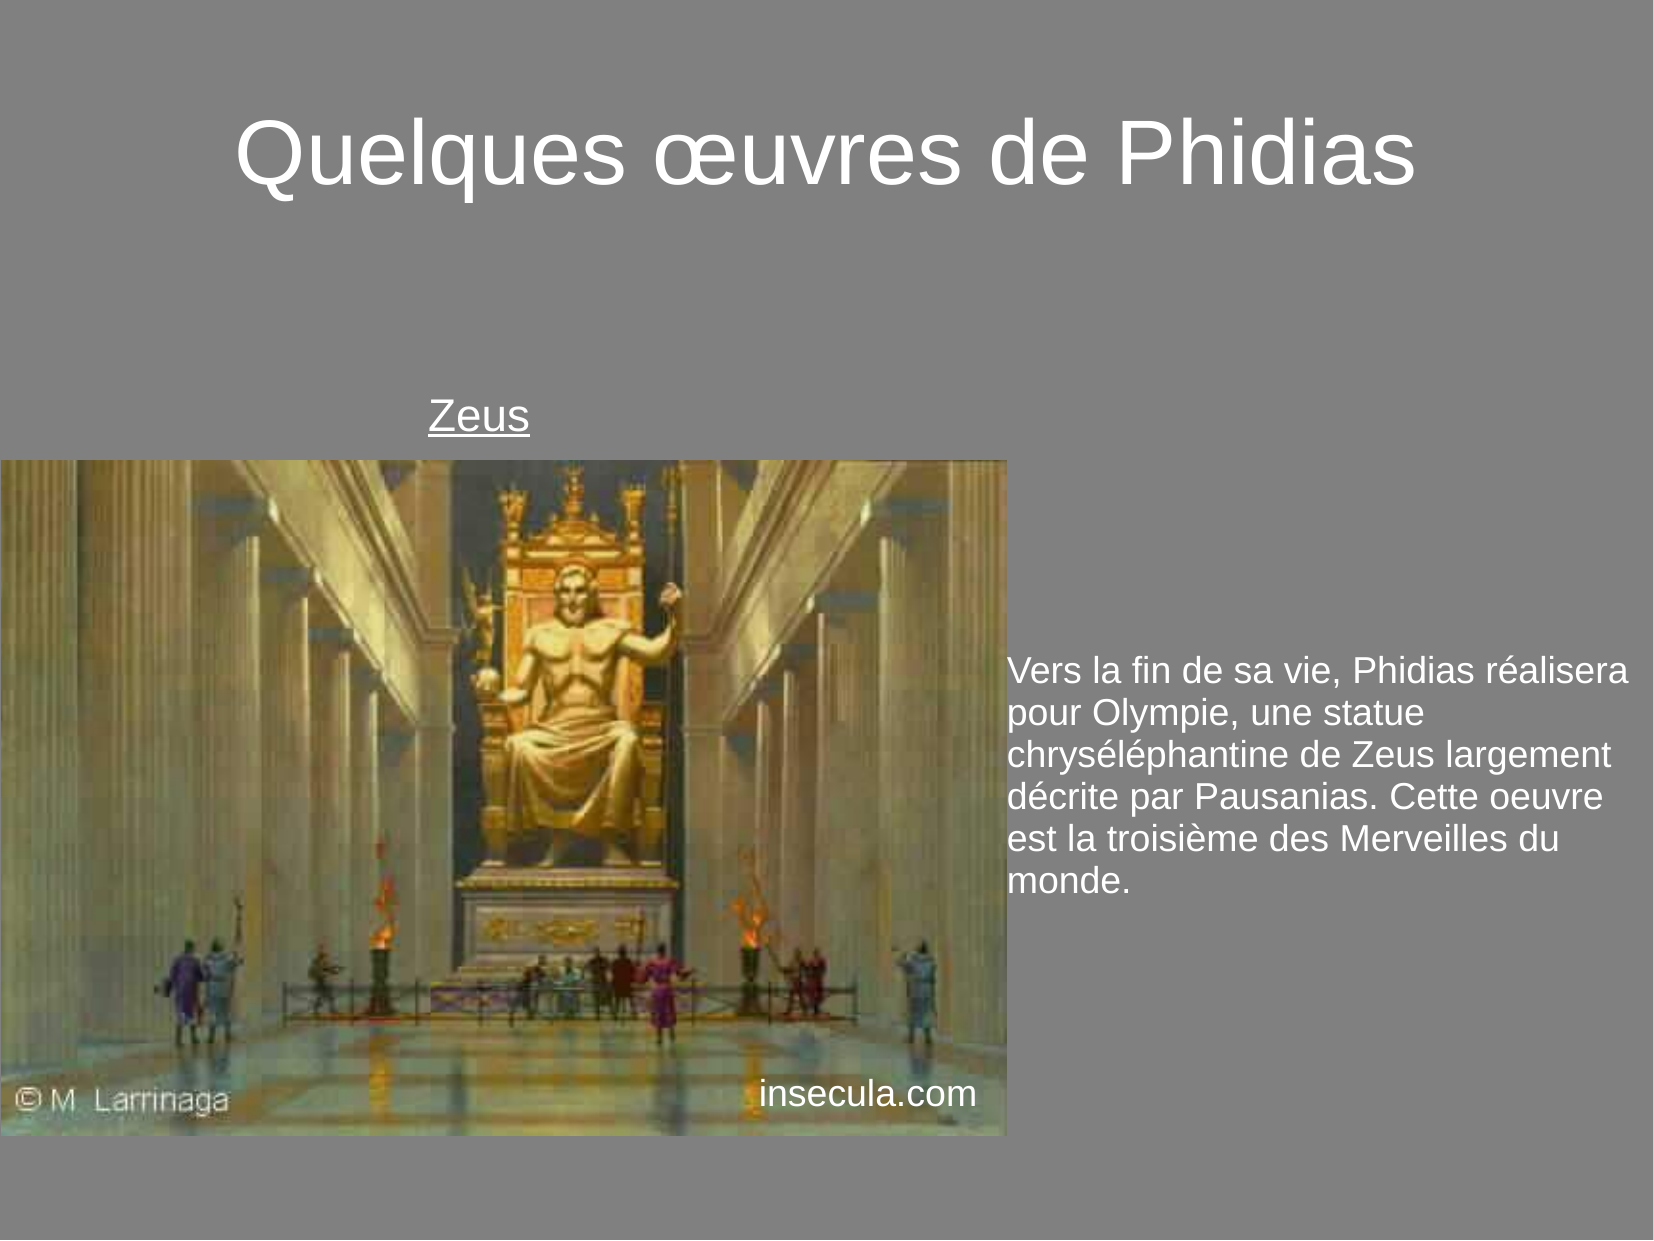

# Quelques œuvres de Phidias
Zeus
Vers la fin de sa vie, Phidias réalisera pour Olympie, une statue chryséléphantine de Zeus largement décrite par Pausanias. Cette oeuvre est la troisième des Merveilles du monde.
insecula.com